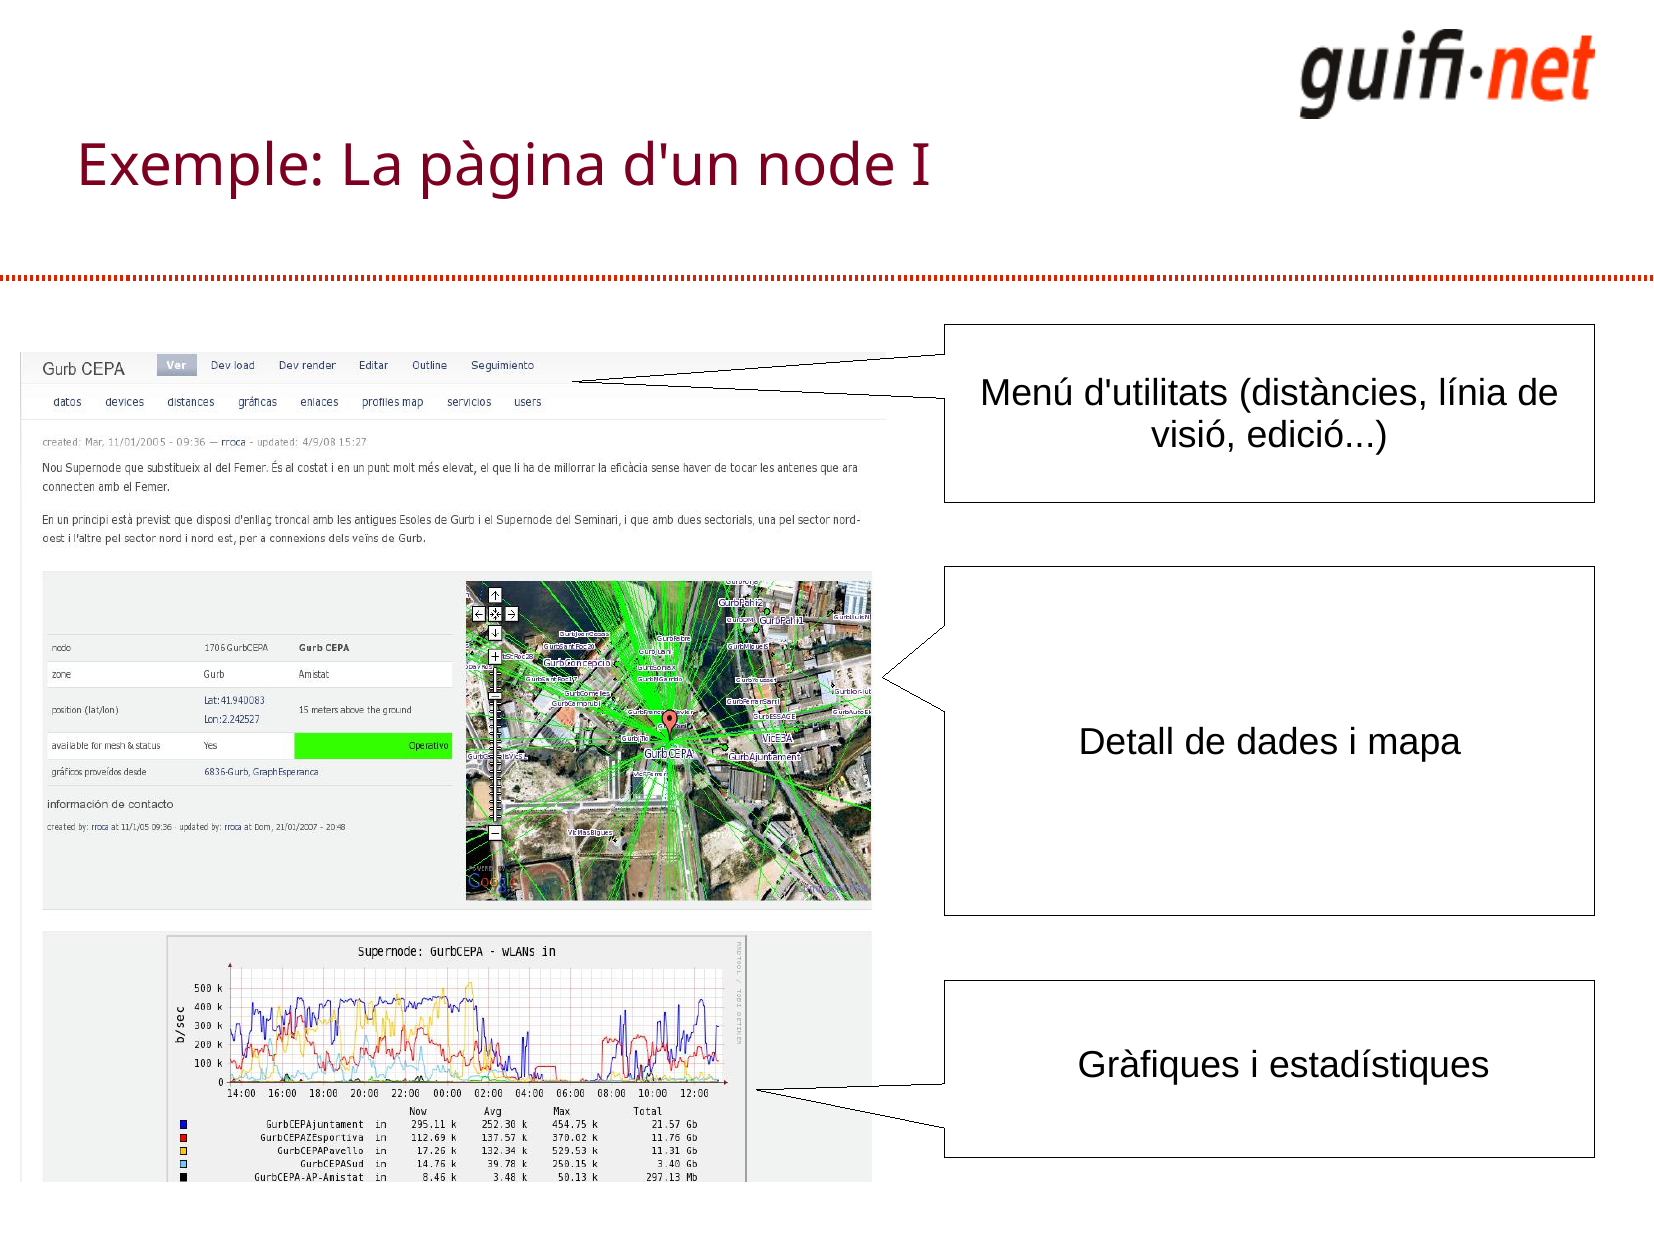

# Exemple: La pàgina d'un node I
Menú d'utilitats (distàncies, línia de visió, edició...)
Detall de dades i mapa
Gràfiques i estadístiques